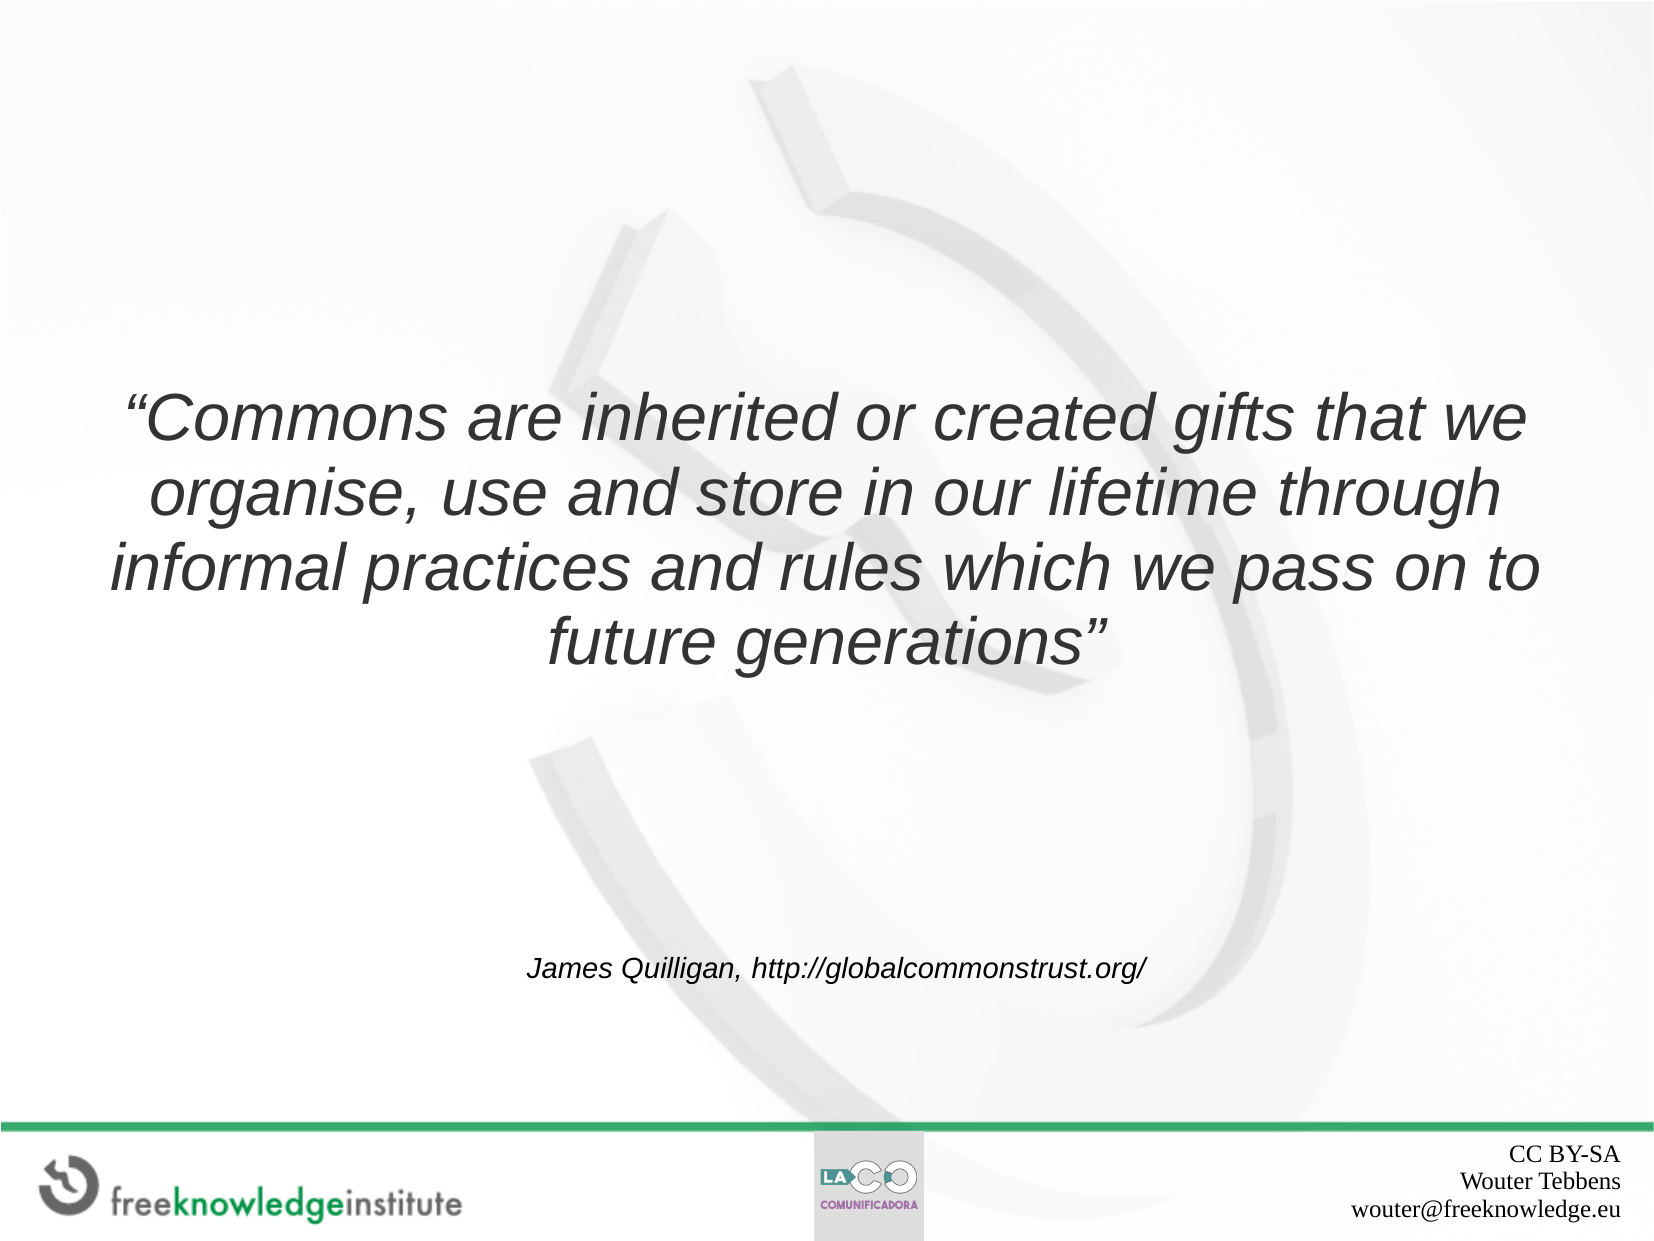

# “Commons are inherited or created gifts that we organise, use and store in our lifetime through informal practices and rules which we pass on to future generations”
James Quilligan, http://globalcommonstrust.org/